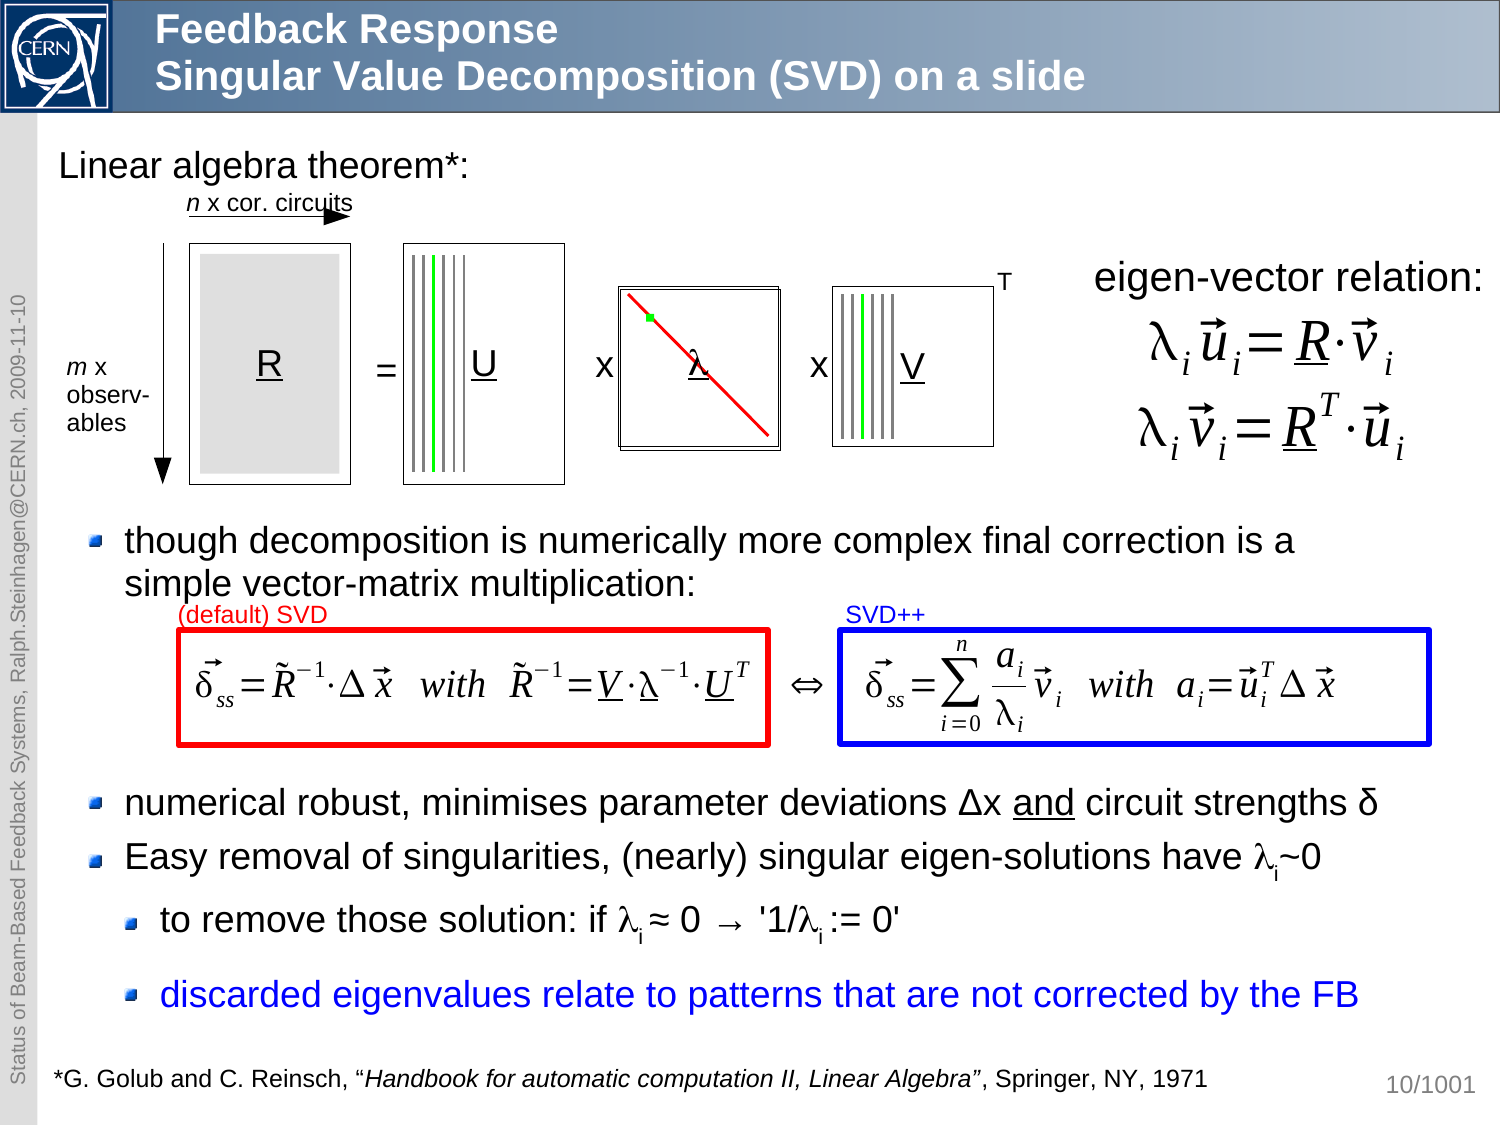

# Feedback Response Singular Value Decomposition (SVD) on a slide
Linear algebra theorem*:
n x cor. circuits
U
R
T
l
V
x
x
=
m x observ-ables
response matrix
COD eigenvectors
BPM eigenvectors
eigenvalues
eigen-vector relation:
T
though decomposition is numerically more complex final correction is a 	simple vector-matrix multiplication:
numerical robust, minimises parameter deviations Δx and circuit strengths δ
Easy removal of singularities, (nearly) singular eigen-solutions have li~0
to remove those solution: if li ≈ 0 → '1/li := 0'
discarded eigenvalues relate to patterns that are not corrected by the FB
(default) SVD
SVD++
*G. Golub and C. Reinsch, “Handbook for automatic computation II, Linear Algebra”, Springer, NY, 1971